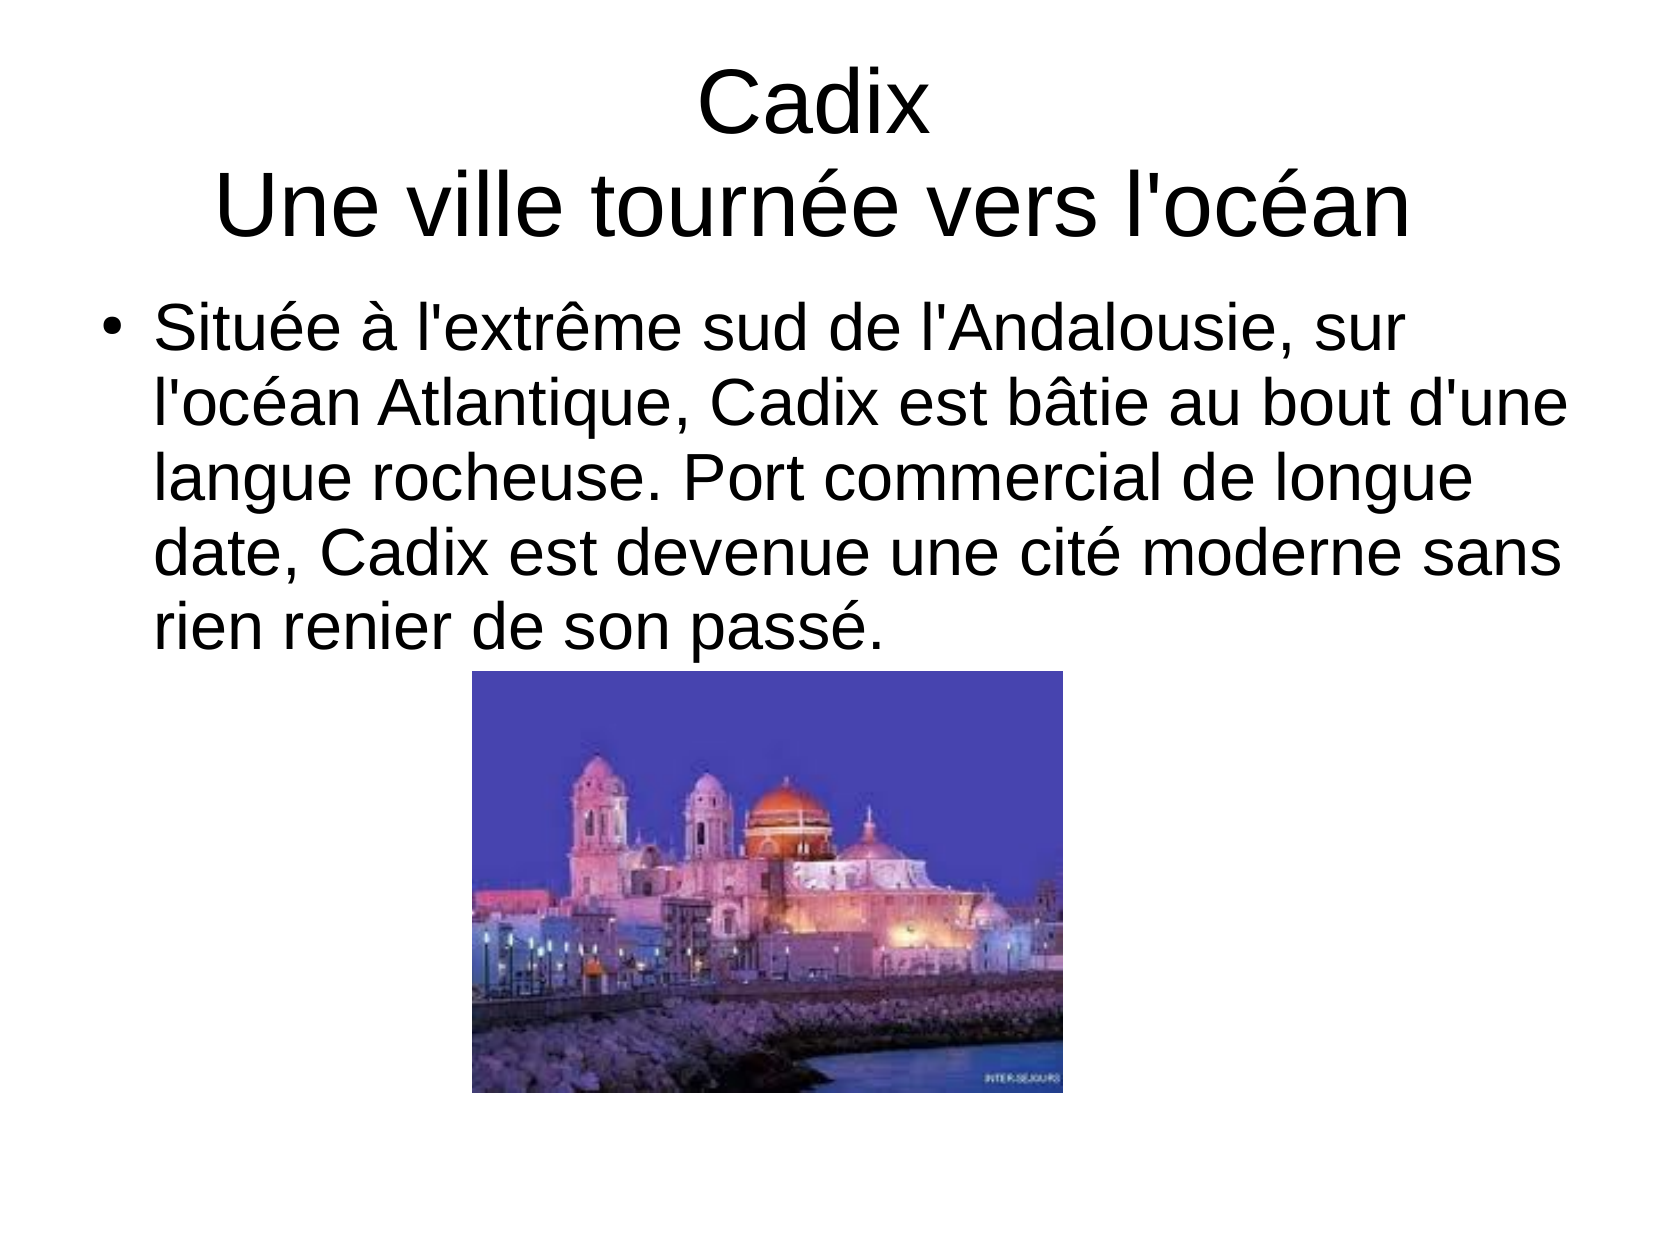

# Cadix Une ville tournée vers l'océan
Située à l'extrême sud de l'Andalousie, sur l'océan Atlantique, Cadix est bâtie au bout d'une langue rocheuse. Port commercial de longue date, Cadix est devenue une cité moderne sans rien renier de son passé.